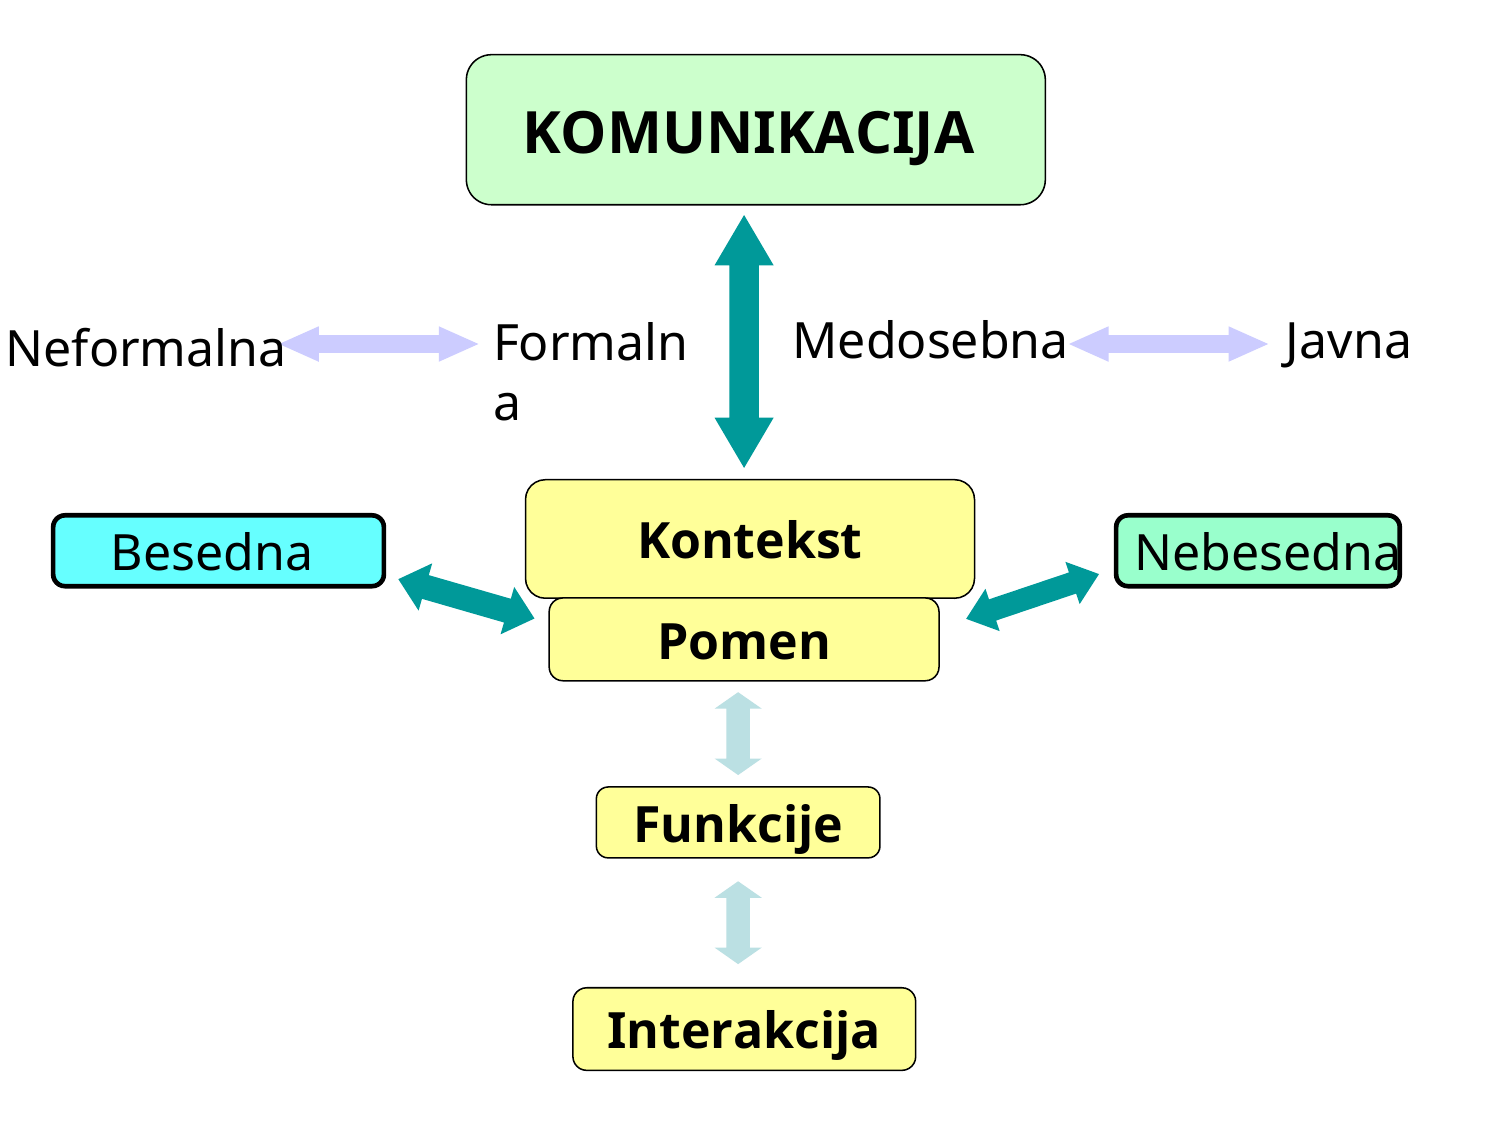

KOMUNIKACIJA
Medosebna
Javna
Formalna
Neformalna
Kontekst
Besedna
Nebesedna
Pomen
Funkcije
Interakcija